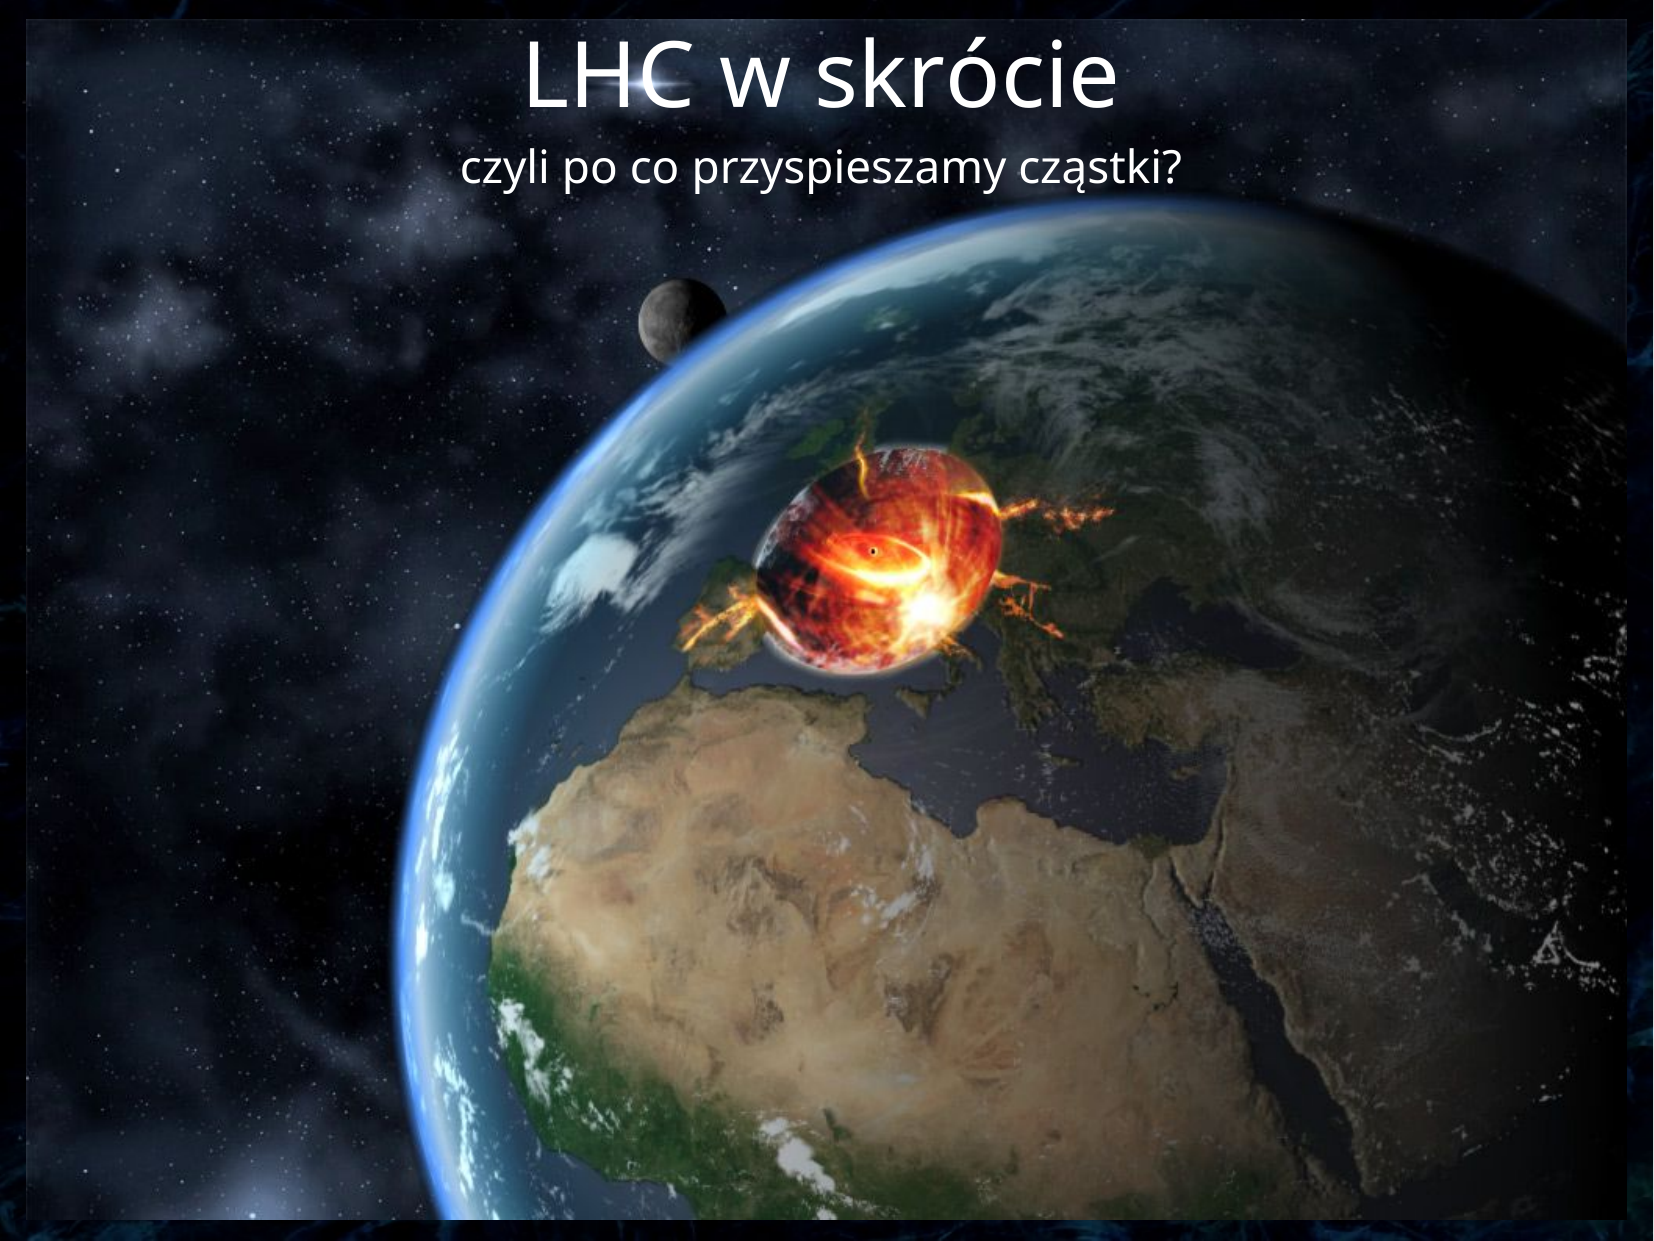

# LHC w skrócie czyli po co przyspieszamy cząstki?